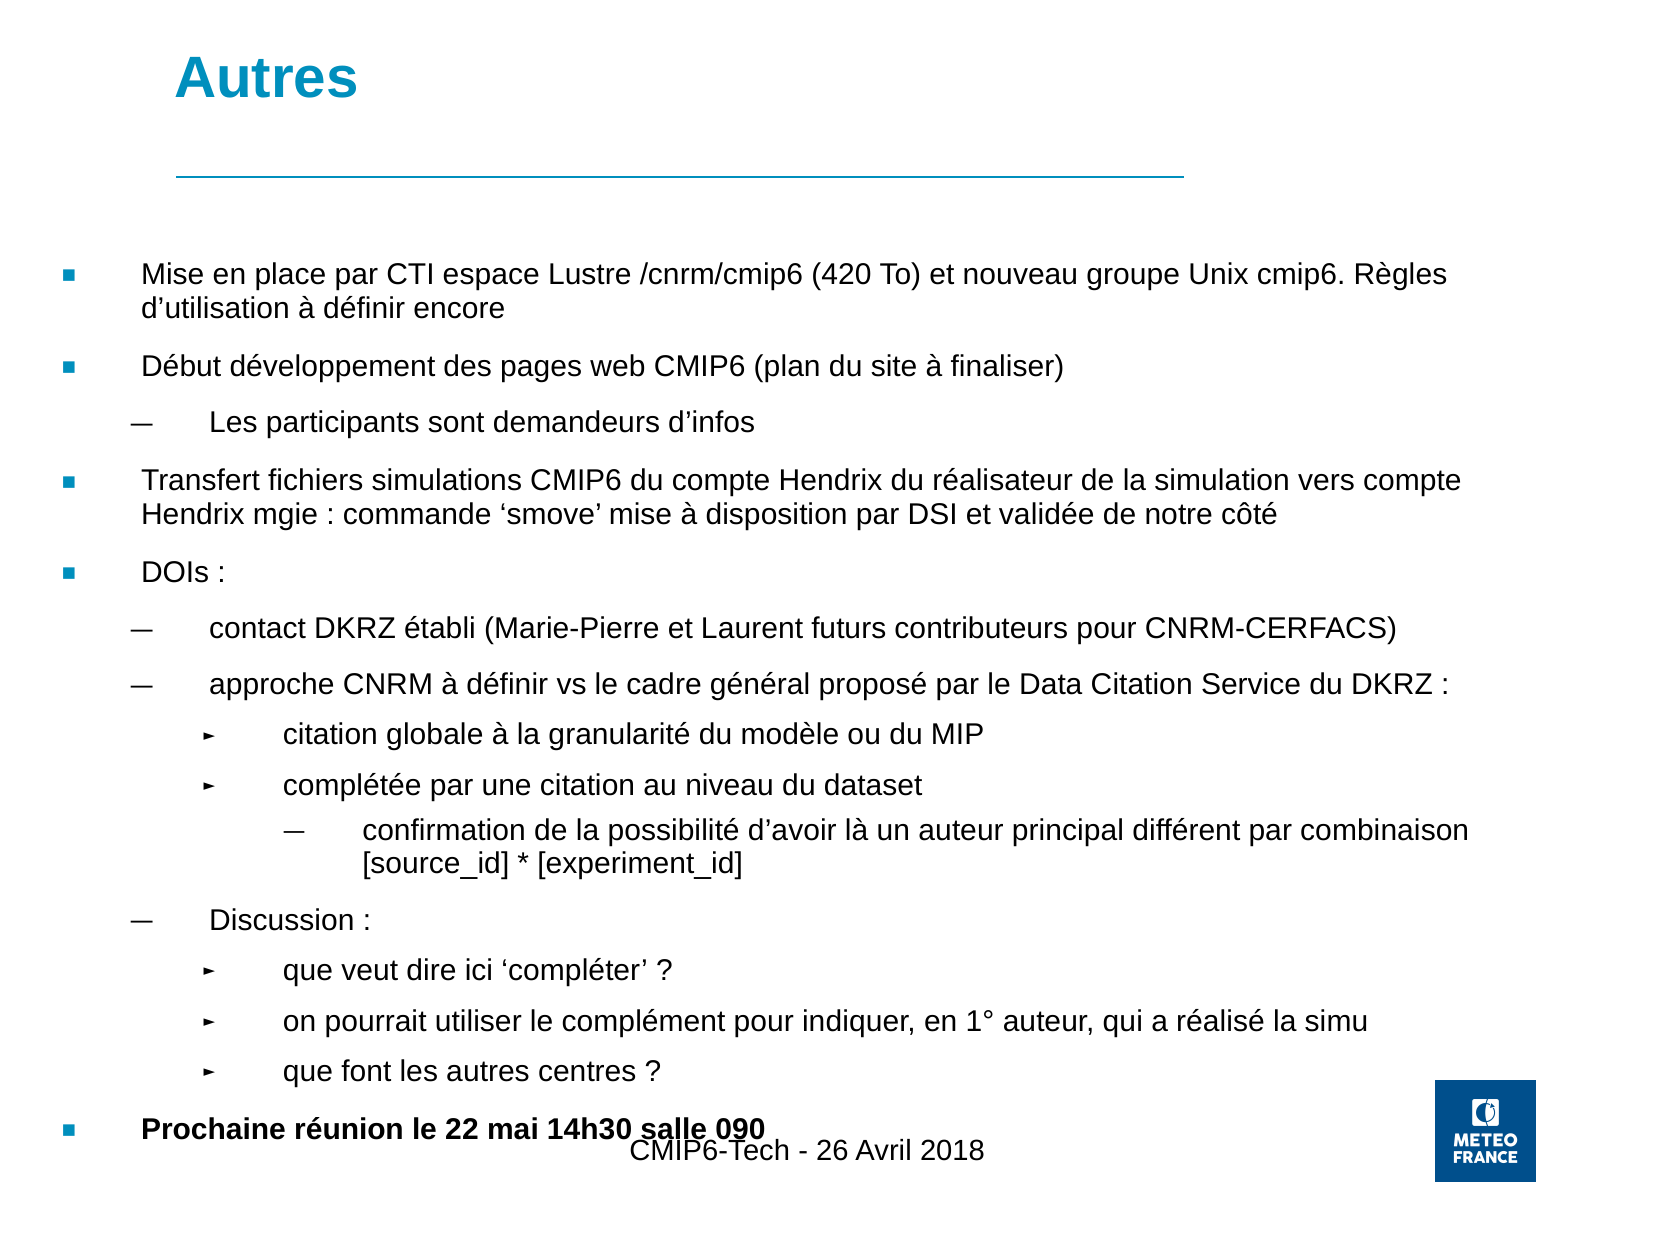

# Autres
Mise en place par CTI espace Lustre /cnrm/cmip6 (420 To) et nouveau groupe Unix cmip6. Règles d’utilisation à définir encore
Début développement des pages web CMIP6 (plan du site à finaliser)
Les participants sont demandeurs d’infos
Transfert fichiers simulations CMIP6 du compte Hendrix du réalisateur de la simulation vers compte Hendrix mgie : commande ‘smove’ mise à disposition par DSI et validée de notre côté
DOIs :
contact DKRZ établi (Marie-Pierre et Laurent futurs contributeurs pour CNRM-CERFACS)
approche CNRM à définir vs le cadre général proposé par le Data Citation Service du DKRZ :
citation globale à la granularité du modèle ou du MIP
complétée par une citation au niveau du dataset
confirmation de la possibilité d’avoir là un auteur principal différent par combinaison [source_id] * [experiment_id]
Discussion :
que veut dire ici ‘compléter’ ?
on pourrait utiliser le complément pour indiquer, en 1° auteur, qui a réalisé la simu
que font les autres centres ?
Prochaine réunion le 22 mai 14h30 salle 090
CMIP6-Tech - 26 Avril 2018